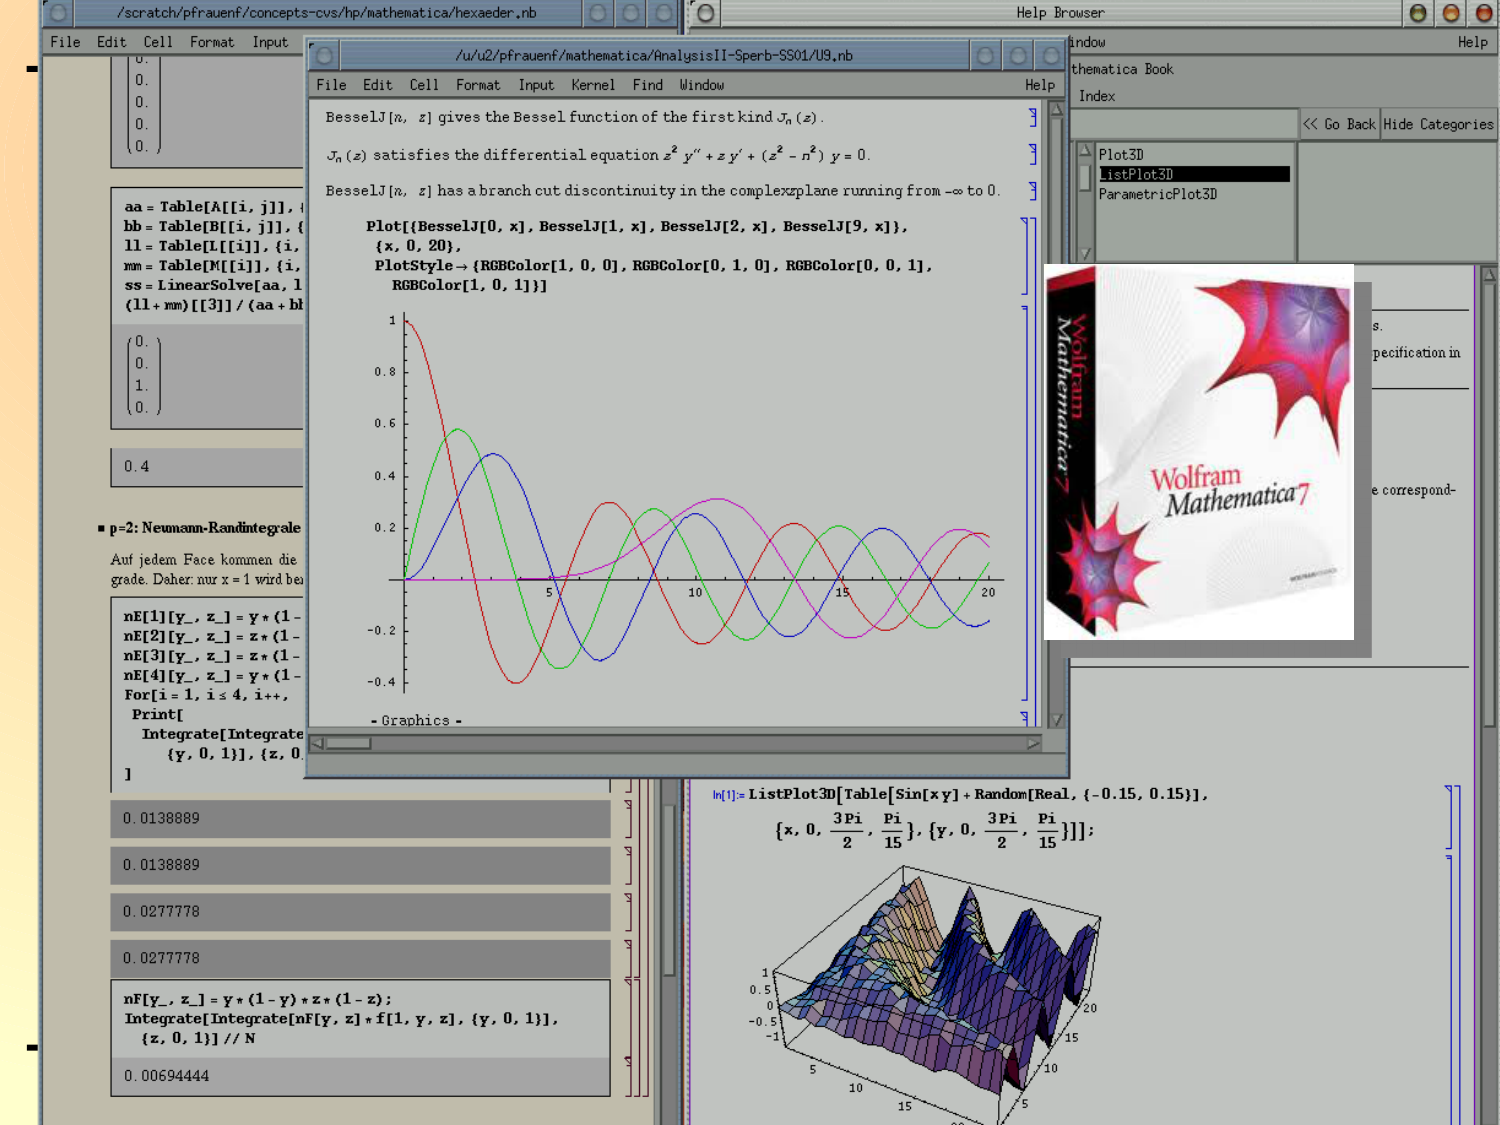

اصول کامپیوتر ۱ / مبانی کامپیوتر و برنامه‌سازی
7